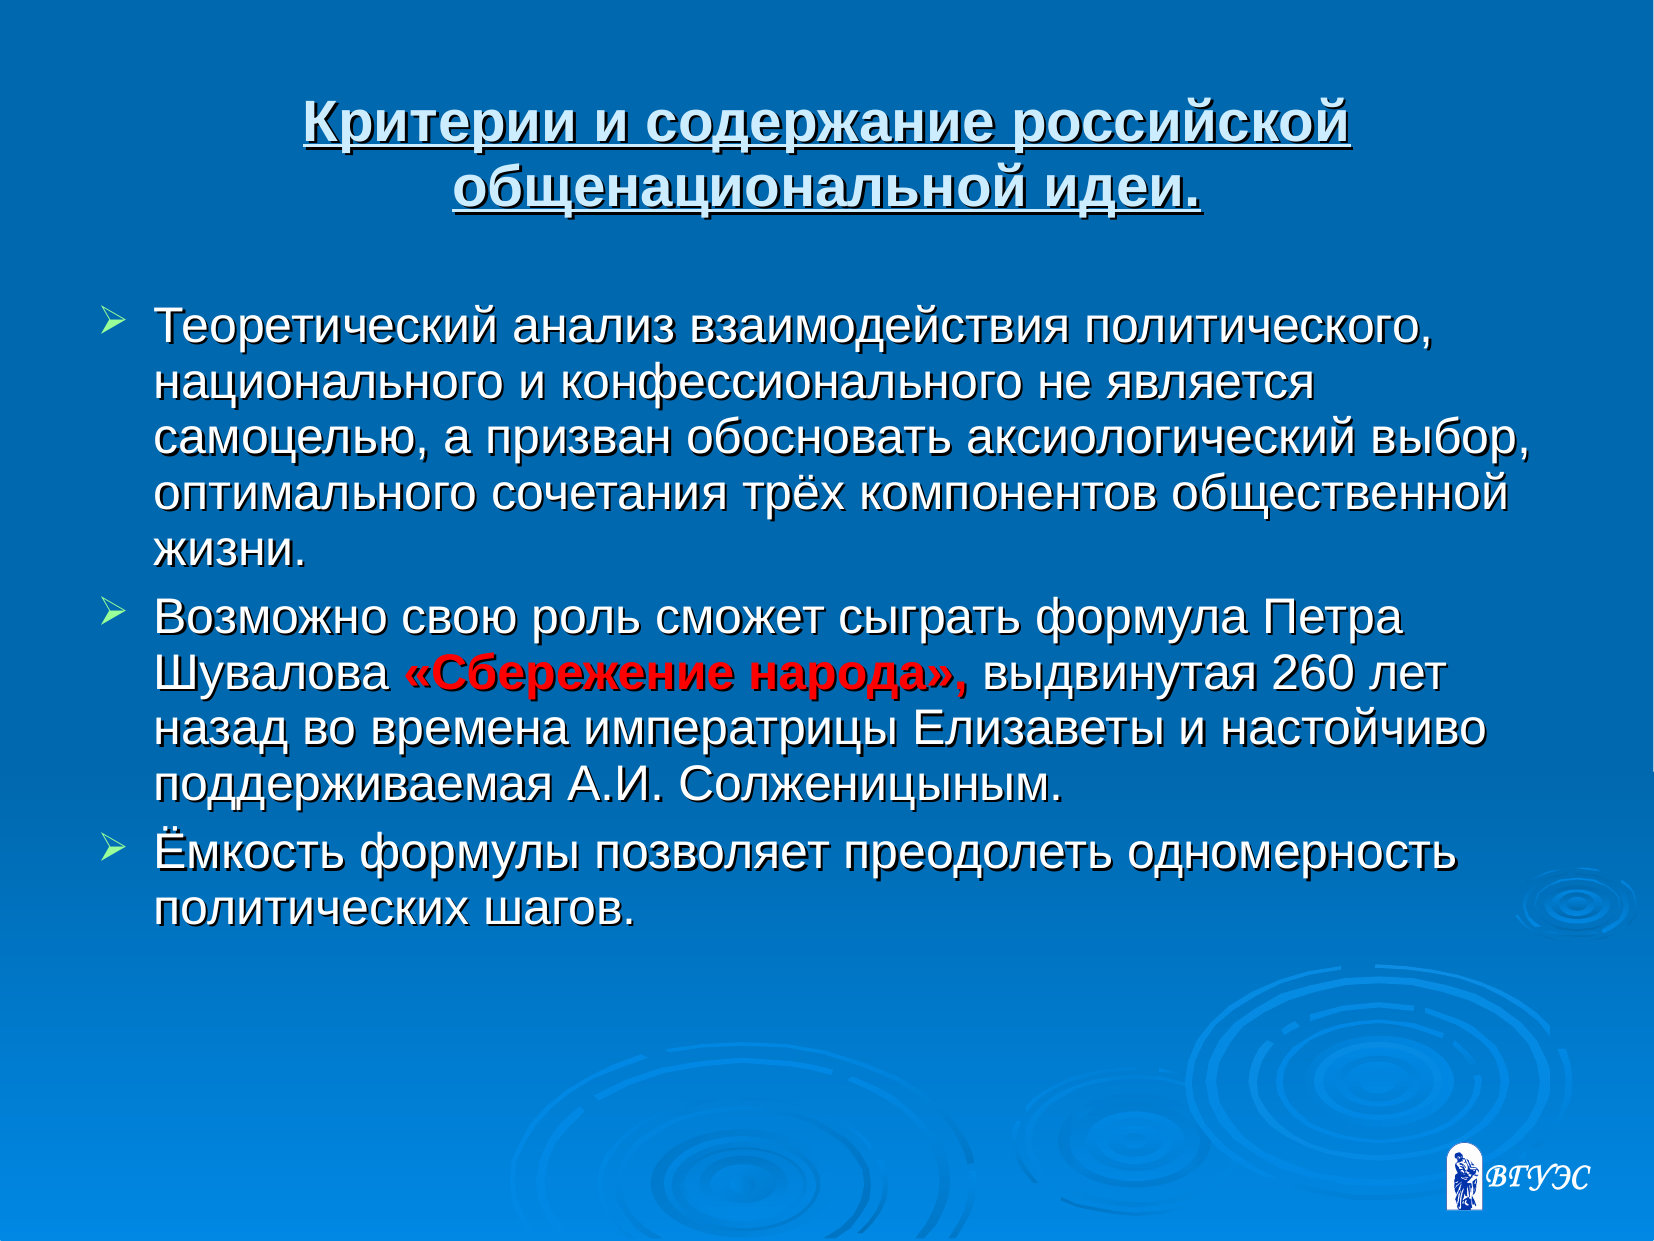

# Критерии и содержание российской общенациональной идеи.
Теоретический анализ взаимодействия политического, национального и конфессионального не является самоцелью, а призван обосновать аксиологический выбор, оптимального сочетания трёх компонентов общественной жизни.
Возможно свою роль сможет сыграть формула Петра Шувалова «Сбережение народа», выдвинутая 260 лет назад во времена императрицы Елизаветы и настойчиво поддерживаемая А.И. Солженицыным.
Ёмкость формулы позволяет преодолеть одномерность политических шагов.